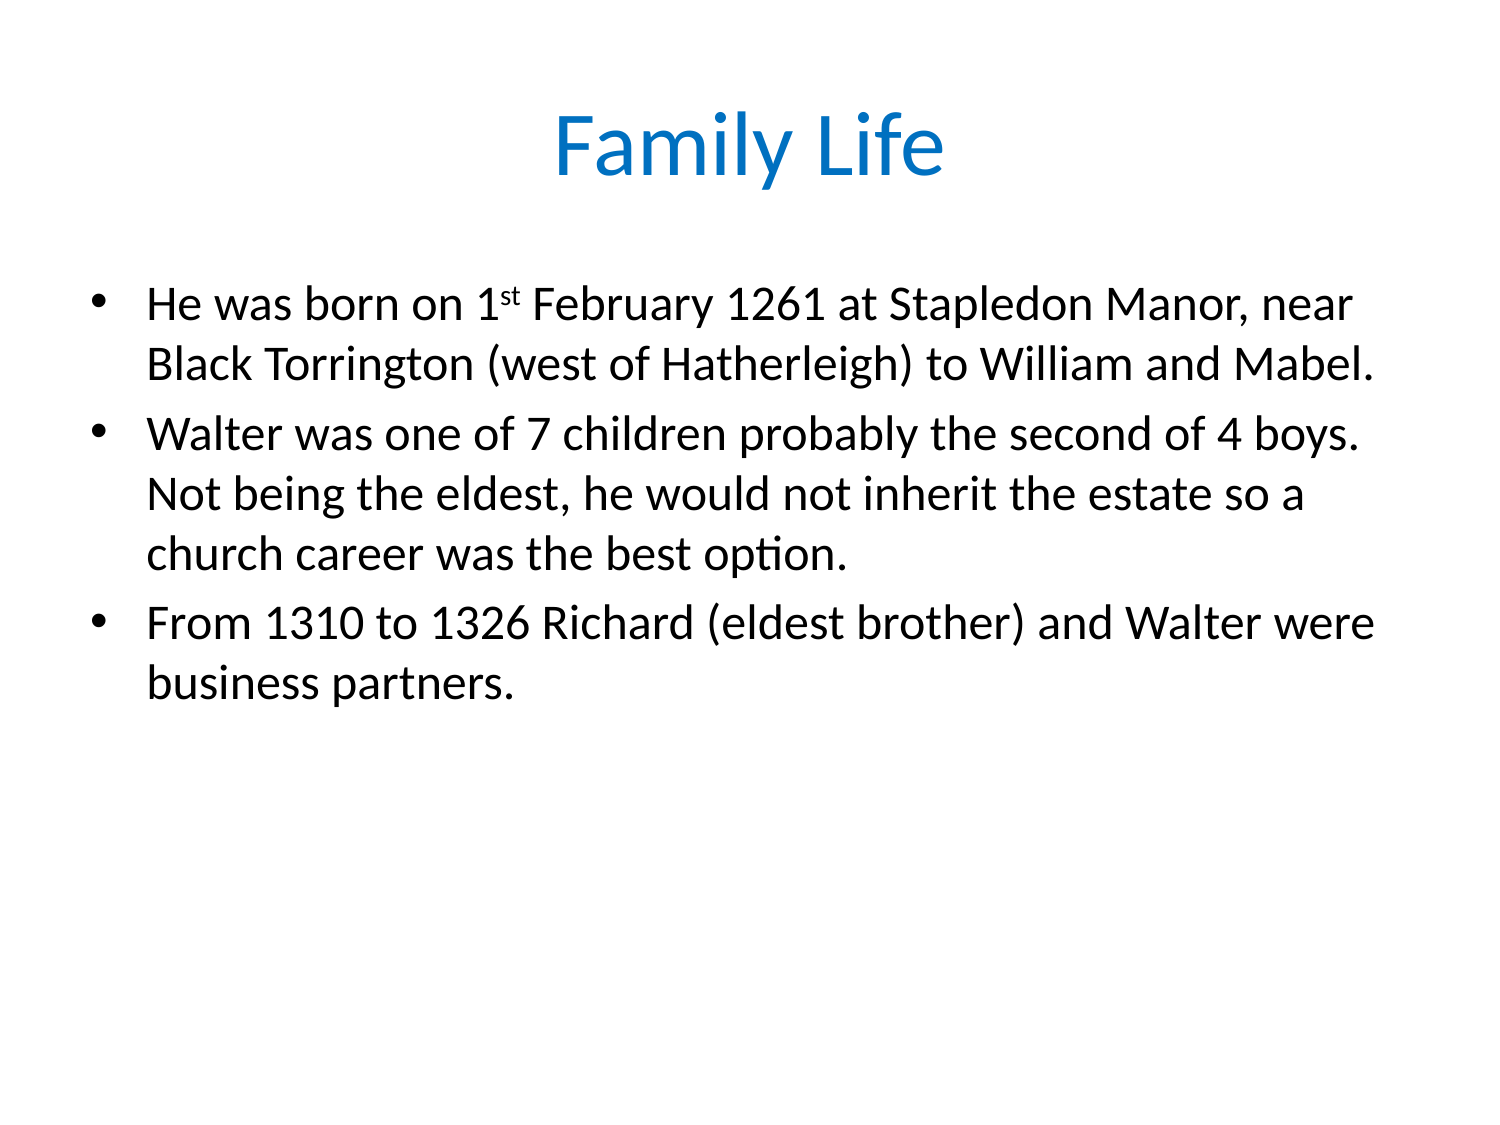

# Family Life
He was born on 1st February 1261 at Stapledon Manor, near Black Torrington (west of Hatherleigh) to William and Mabel.
Walter was one of 7 children probably the second of 4 boys. Not being the eldest, he would not inherit the estate so a church career was the best option.
From 1310 to 1326 Richard (eldest brother) and Walter were business partners.